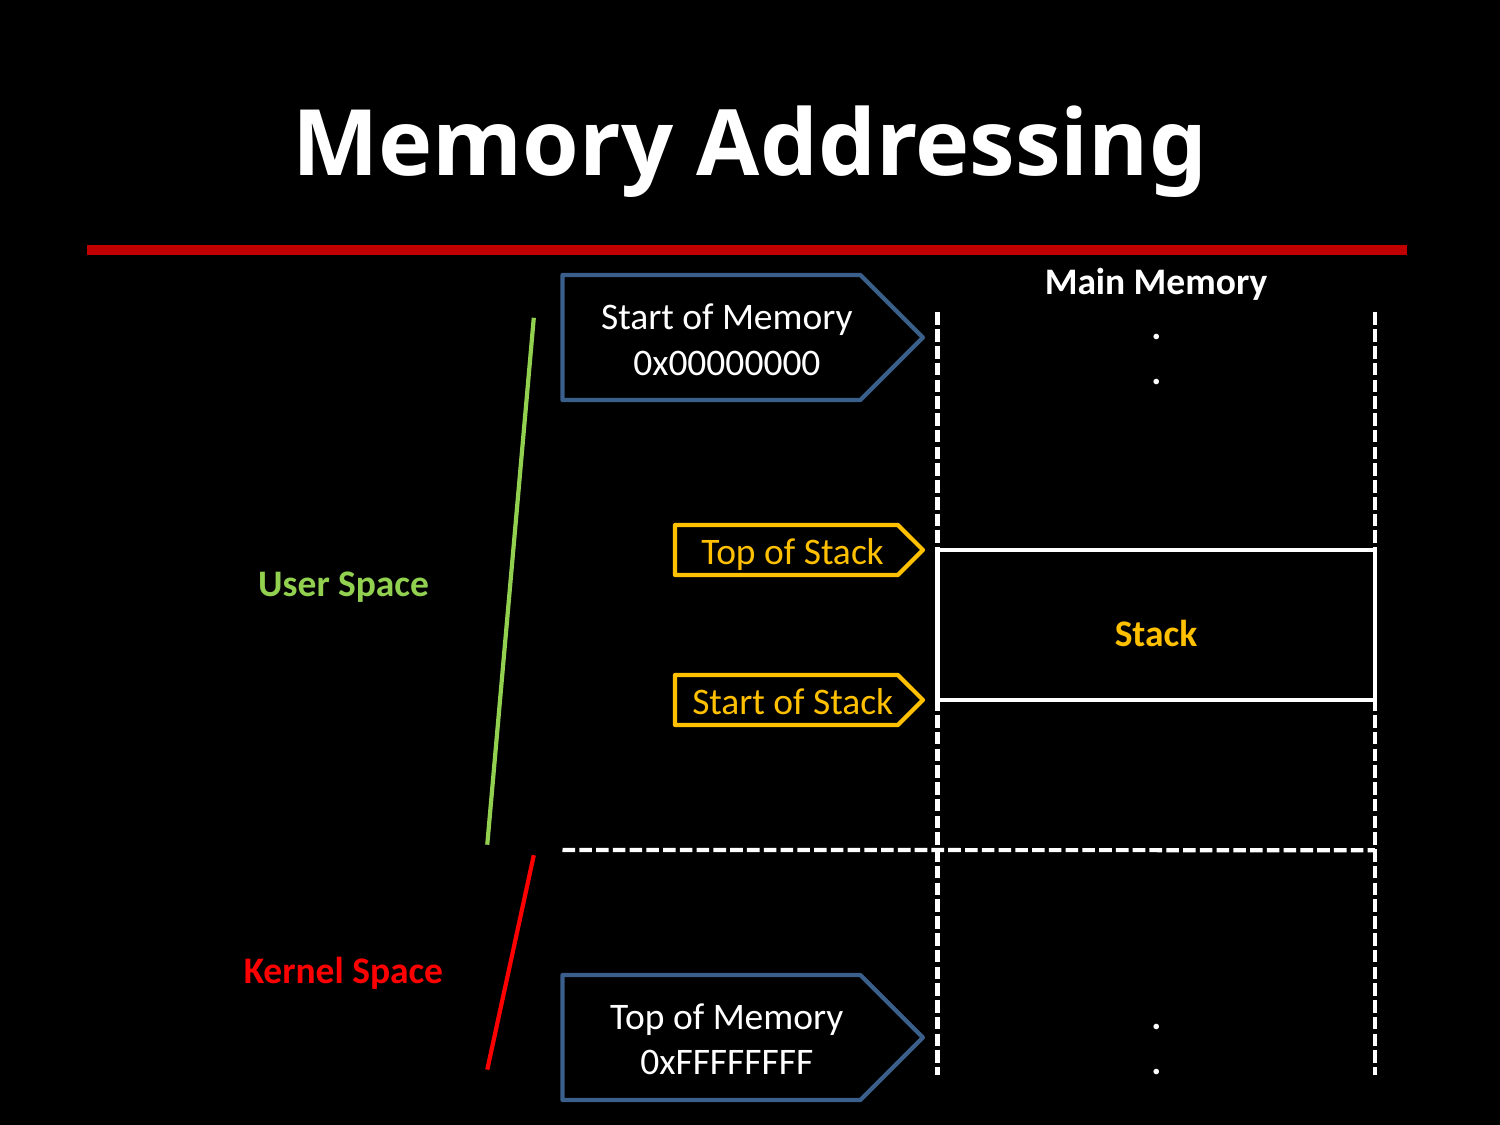

# Memory Addressing
Main Memory
.
.
Start of Memory
0x00000000
Top of Stack
User Space
Stack
Start of Stack
Kernel Space
Top of Memory
0xFFFFFFFF
.
.